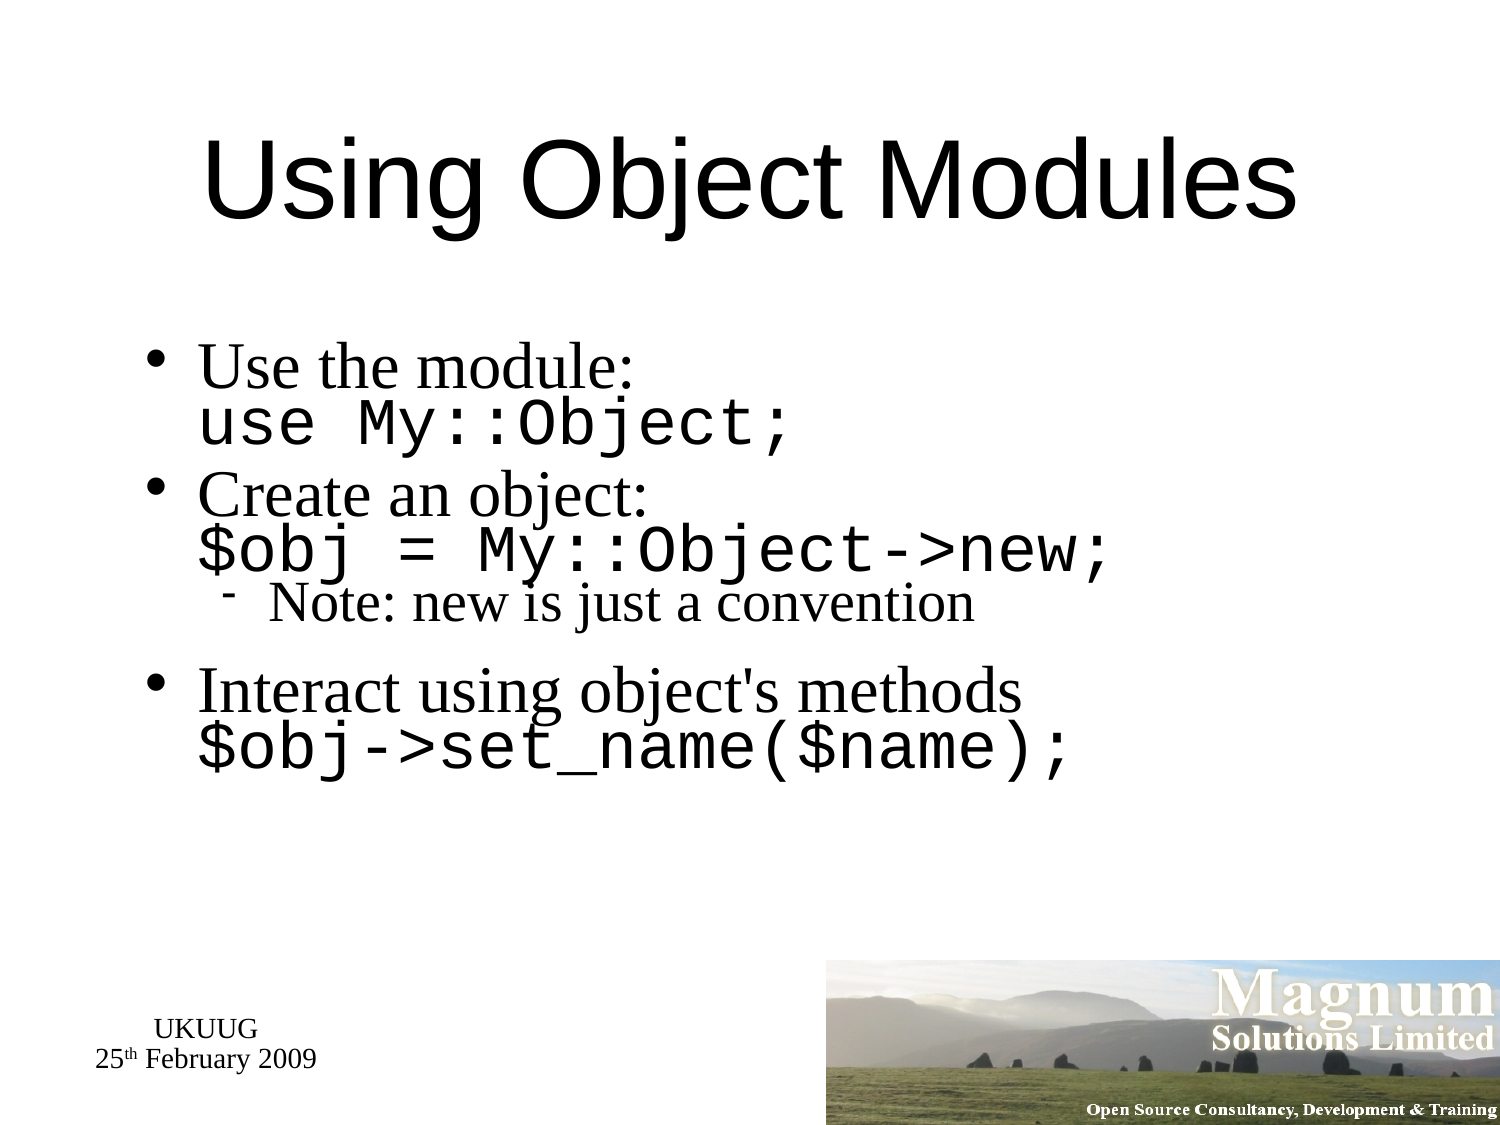

# Using Object Modules
Use the module:
use My::Object;
Create an object:
$obj = My::Object->new;
Note: new is just a convention
Interact using object's methods
$obj->set_name($name);